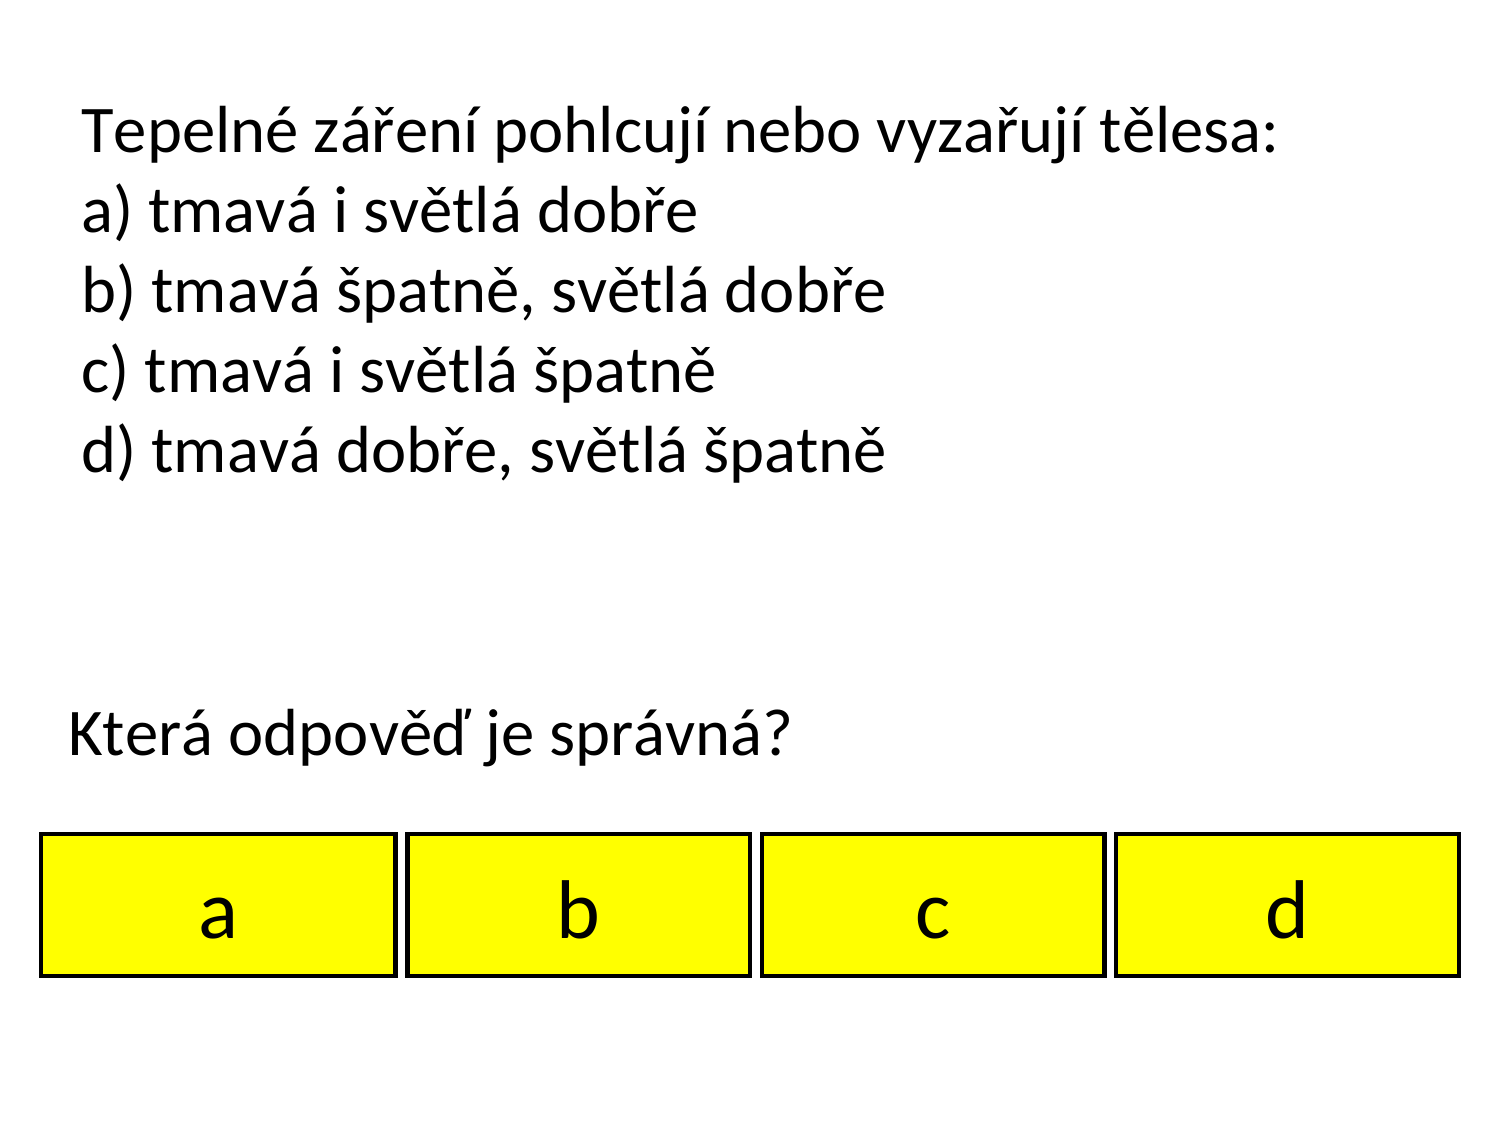

Tepelné záření pohlcují nebo vyzařují tělesa:
 tmavá i světlá dobře
 tmavá špatně, světlá dobře
 tmavá i světlá špatně
 tmavá dobře, světlá špatně
Která odpověď je správná?
a
b
c
d